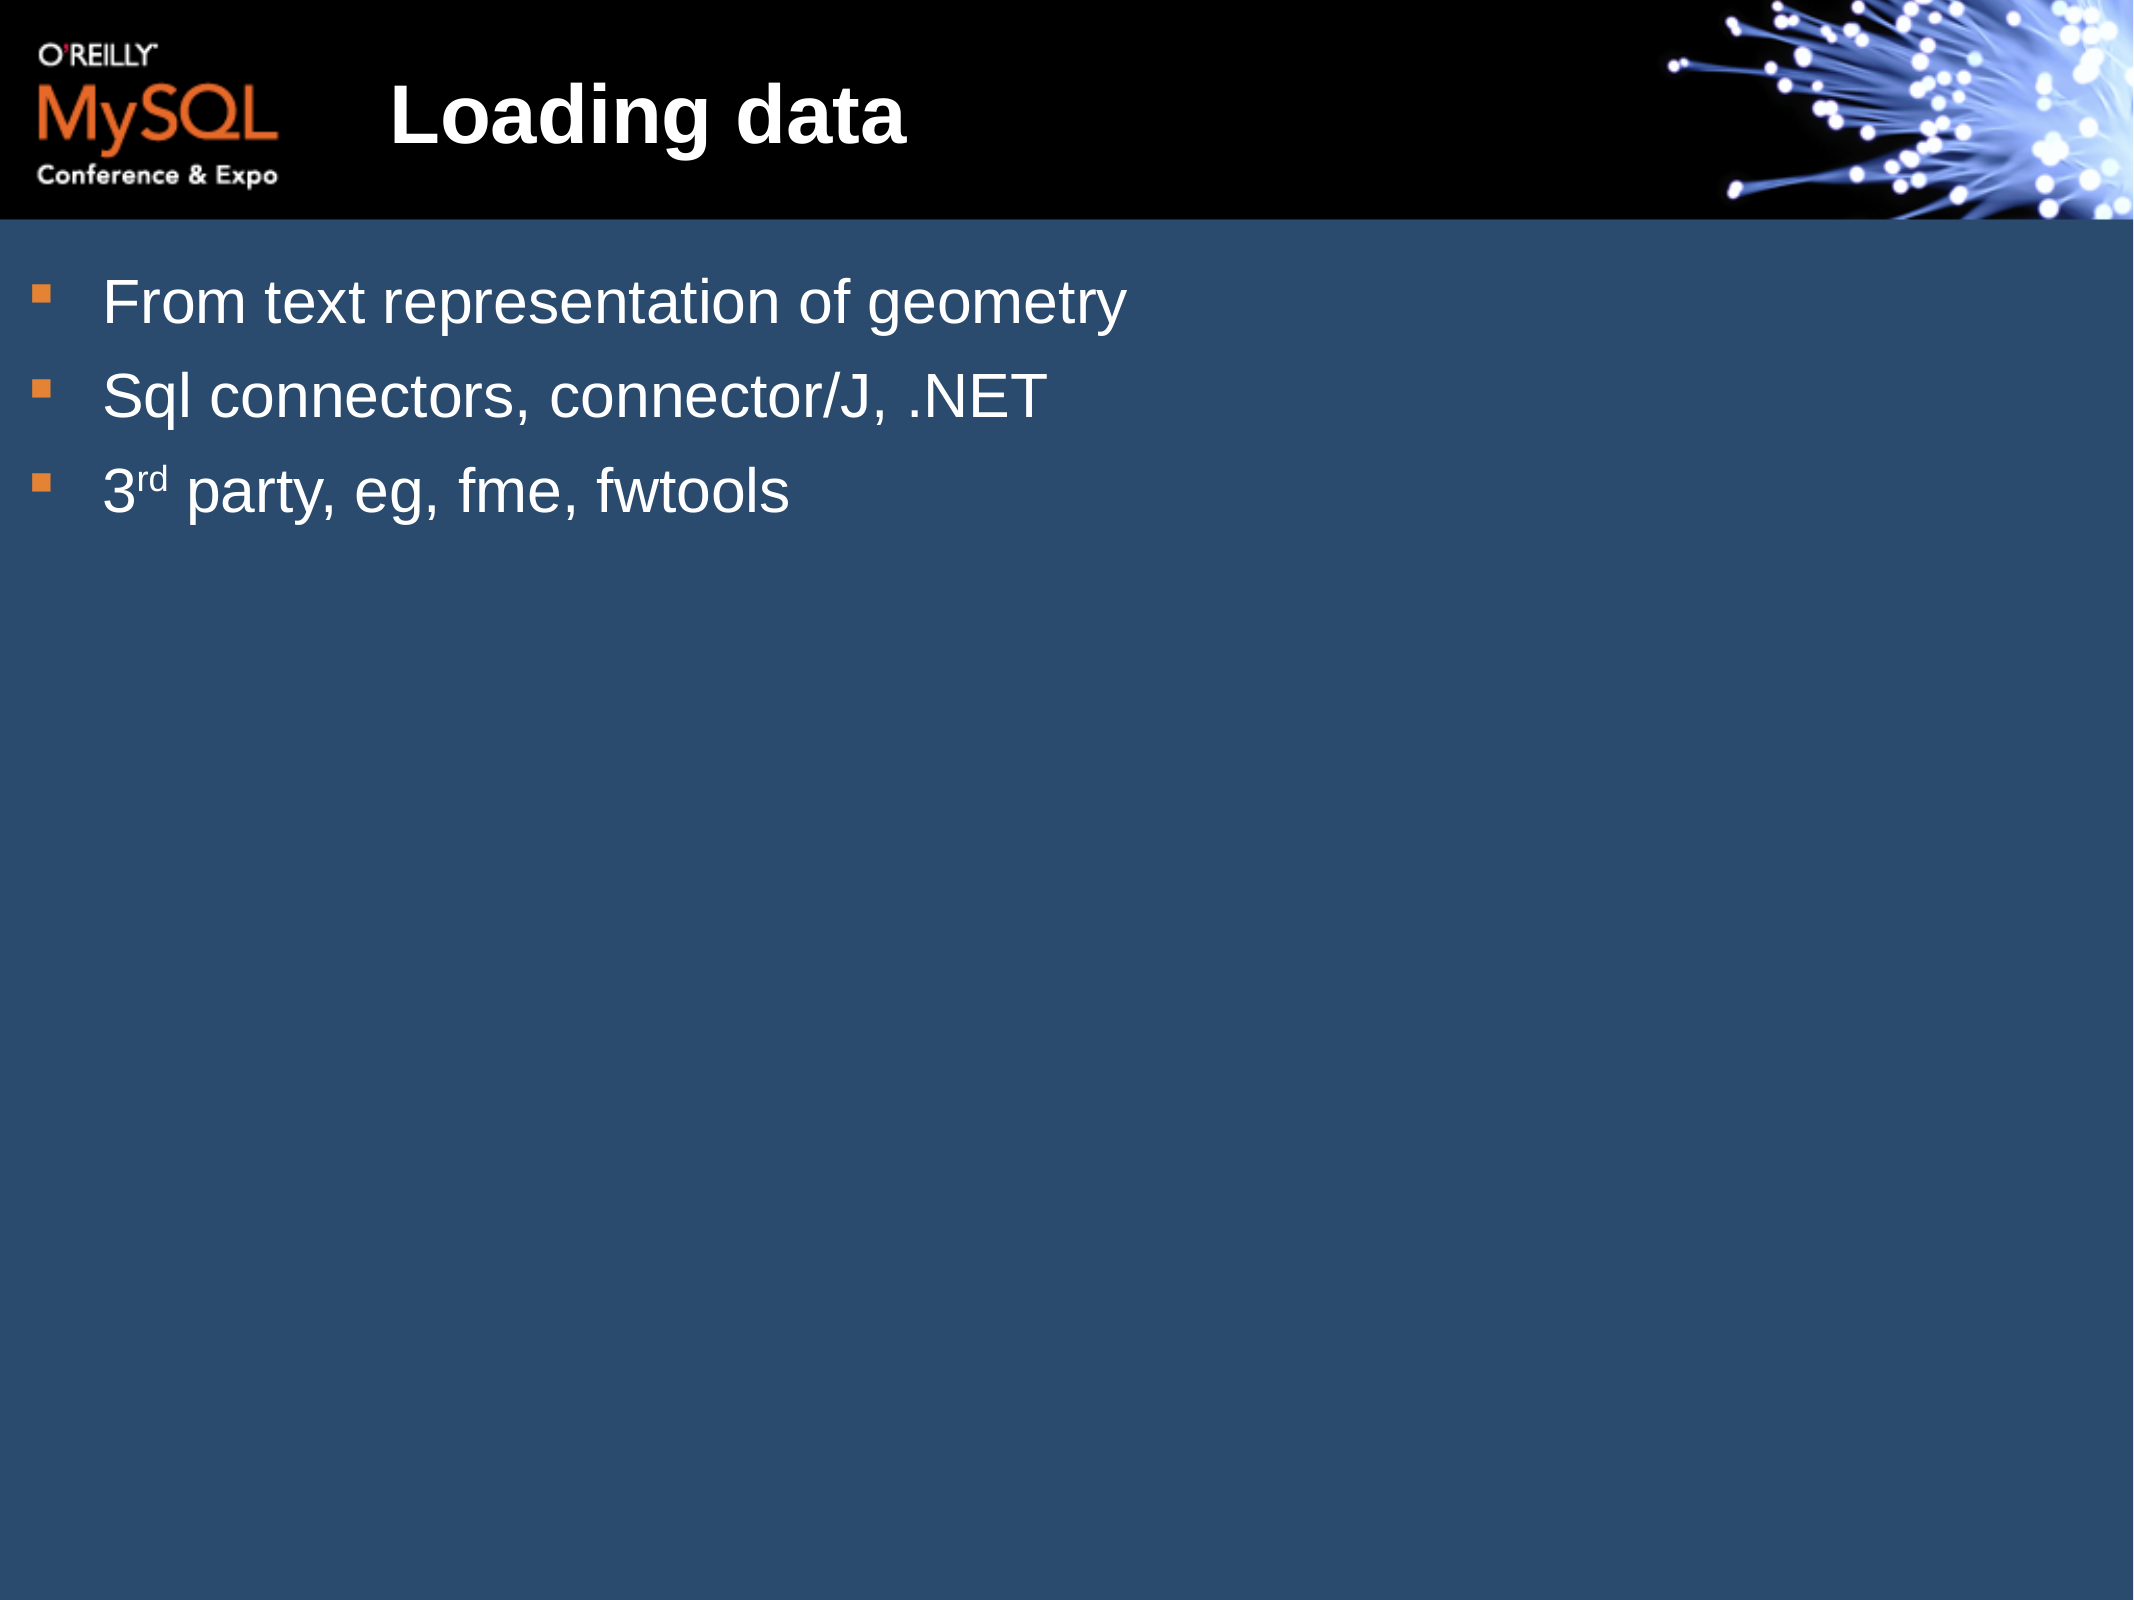

# Loading data
From text representation of geometry
Sql connectors, connector/J, .NET
3rd party, eg, fme, fwtools